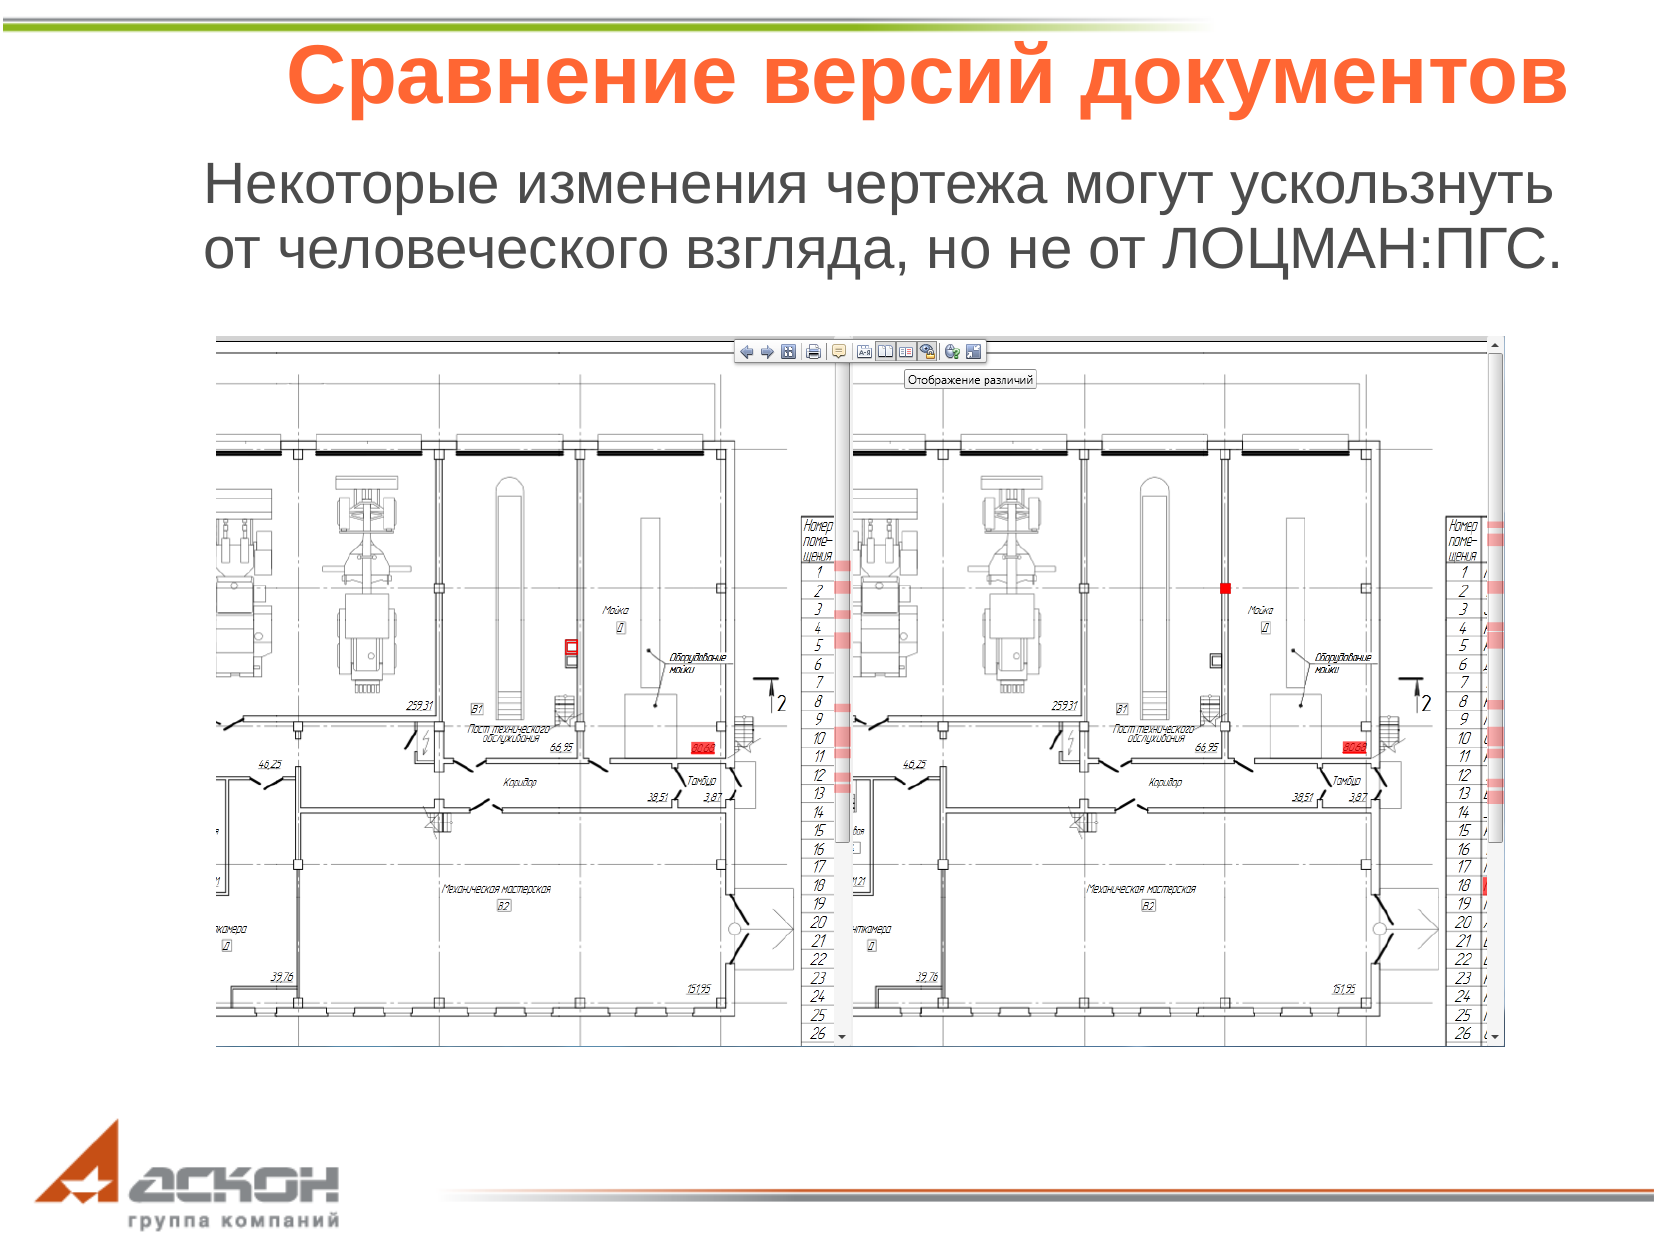

Сравнение версий документов
# Некоторые изменения чертежа могут ускользнуть от человеческого взгляда, но не от ЛОЦМАН:ПГС.